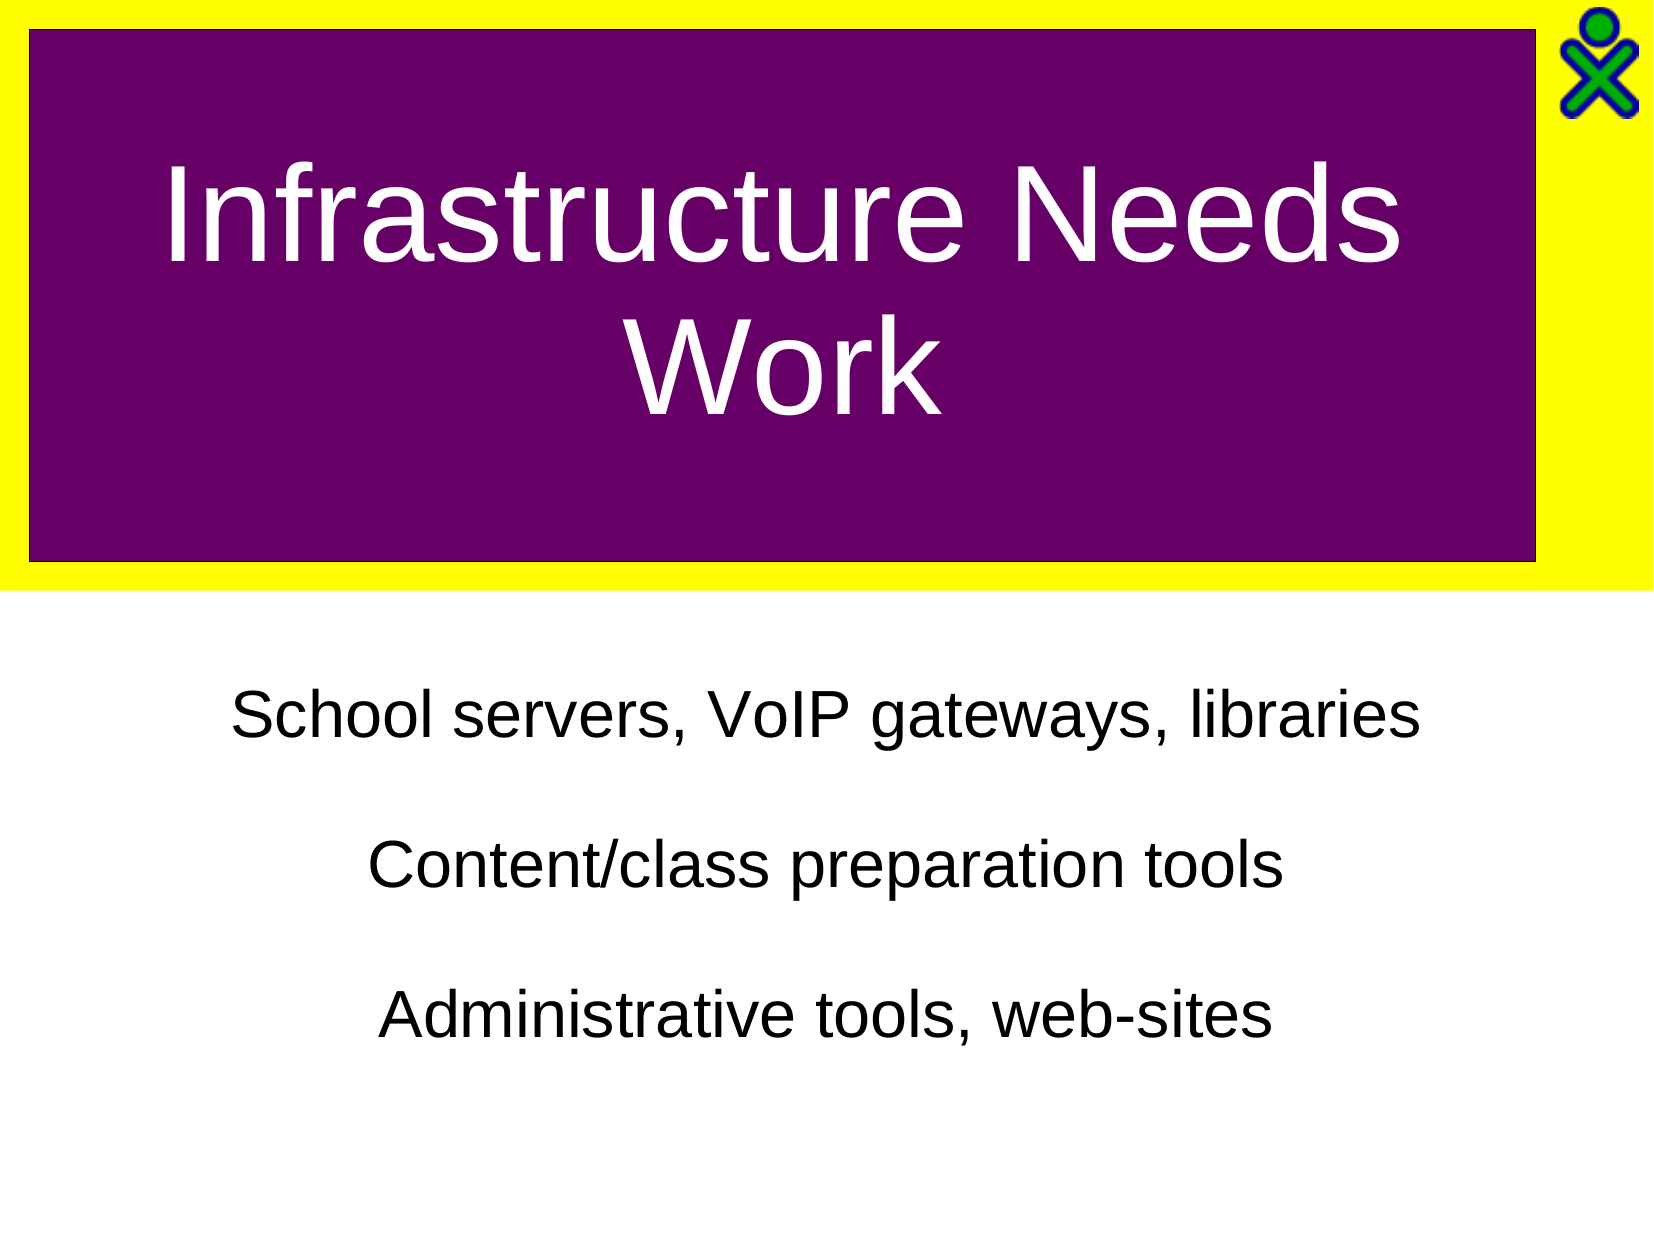

# Infrastructure Needs Work
School servers, VoIP gateways, libraries
Content/class preparation tools
Administrative tools, web-sites